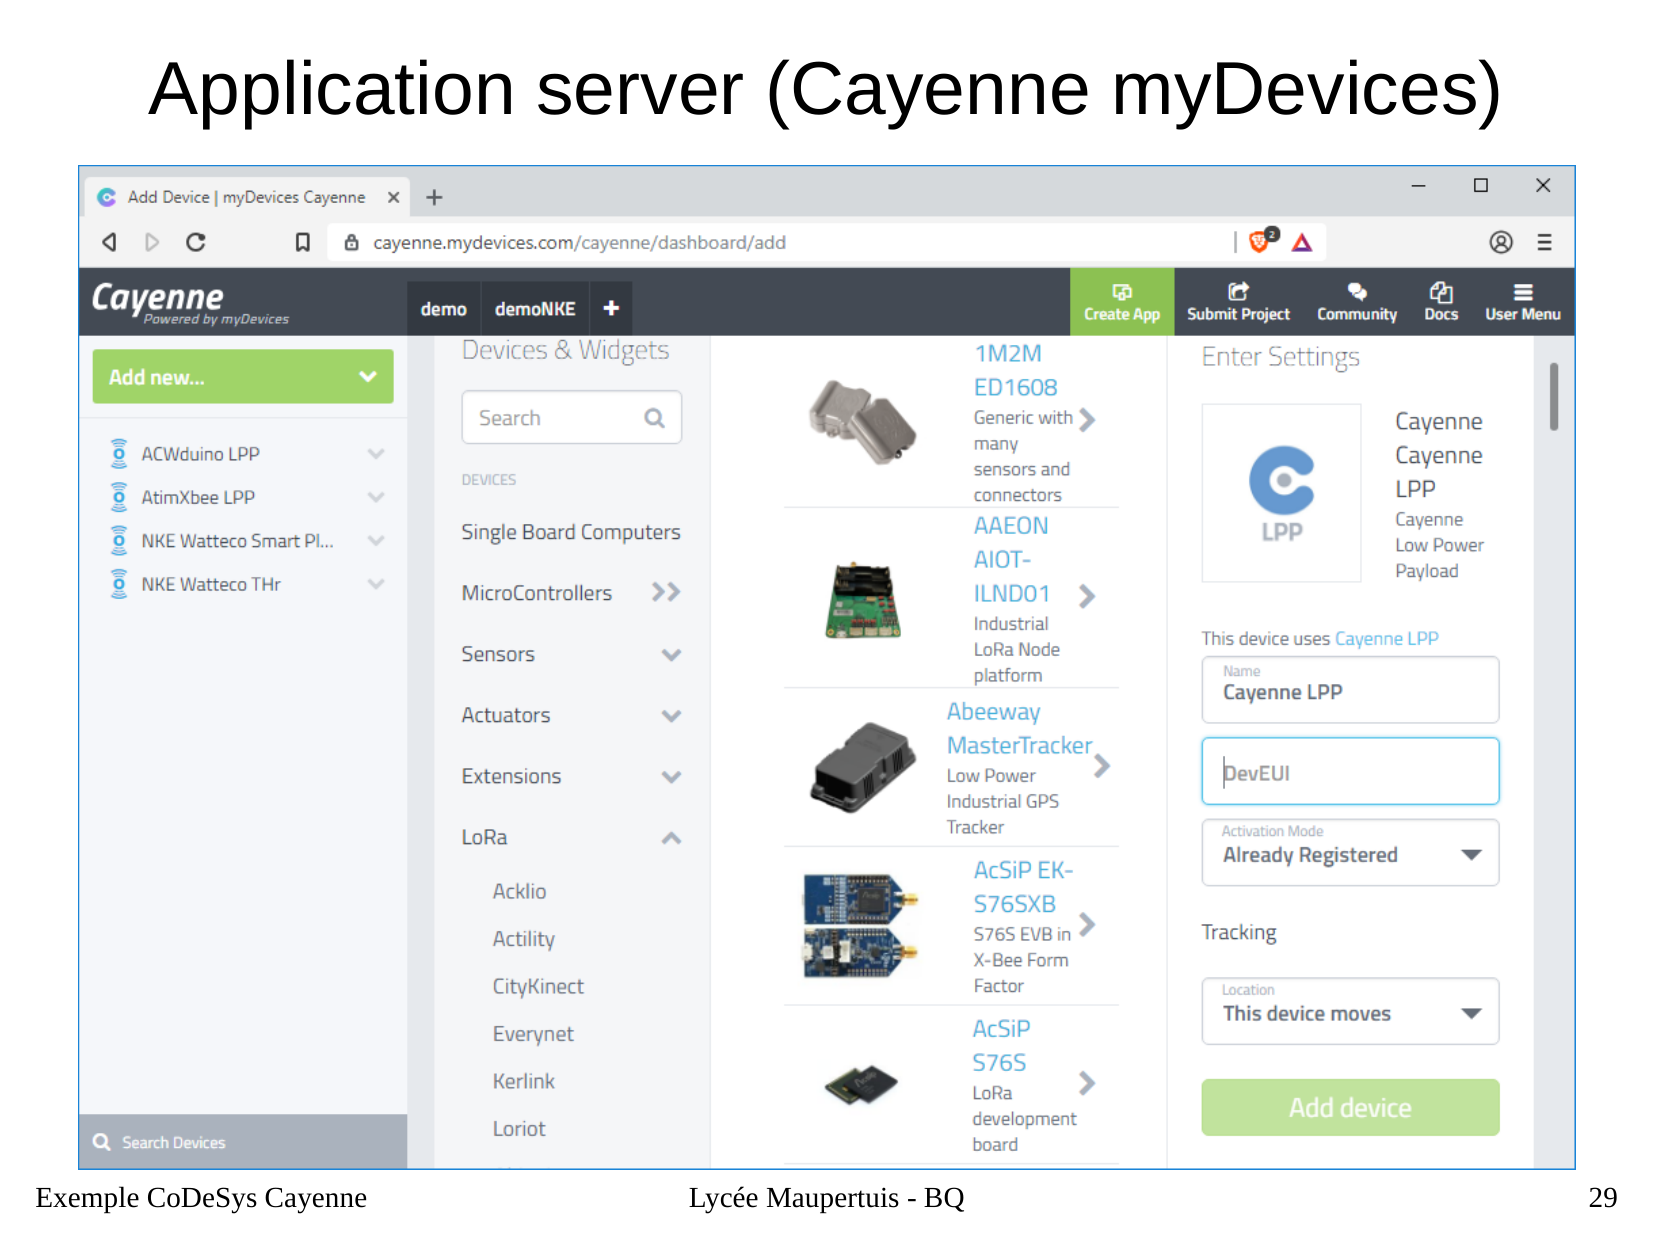

# Application server (Cayenne myDevices)
Exemple CoDeSys Cayenne
Lycée Maupertuis - BQ
29